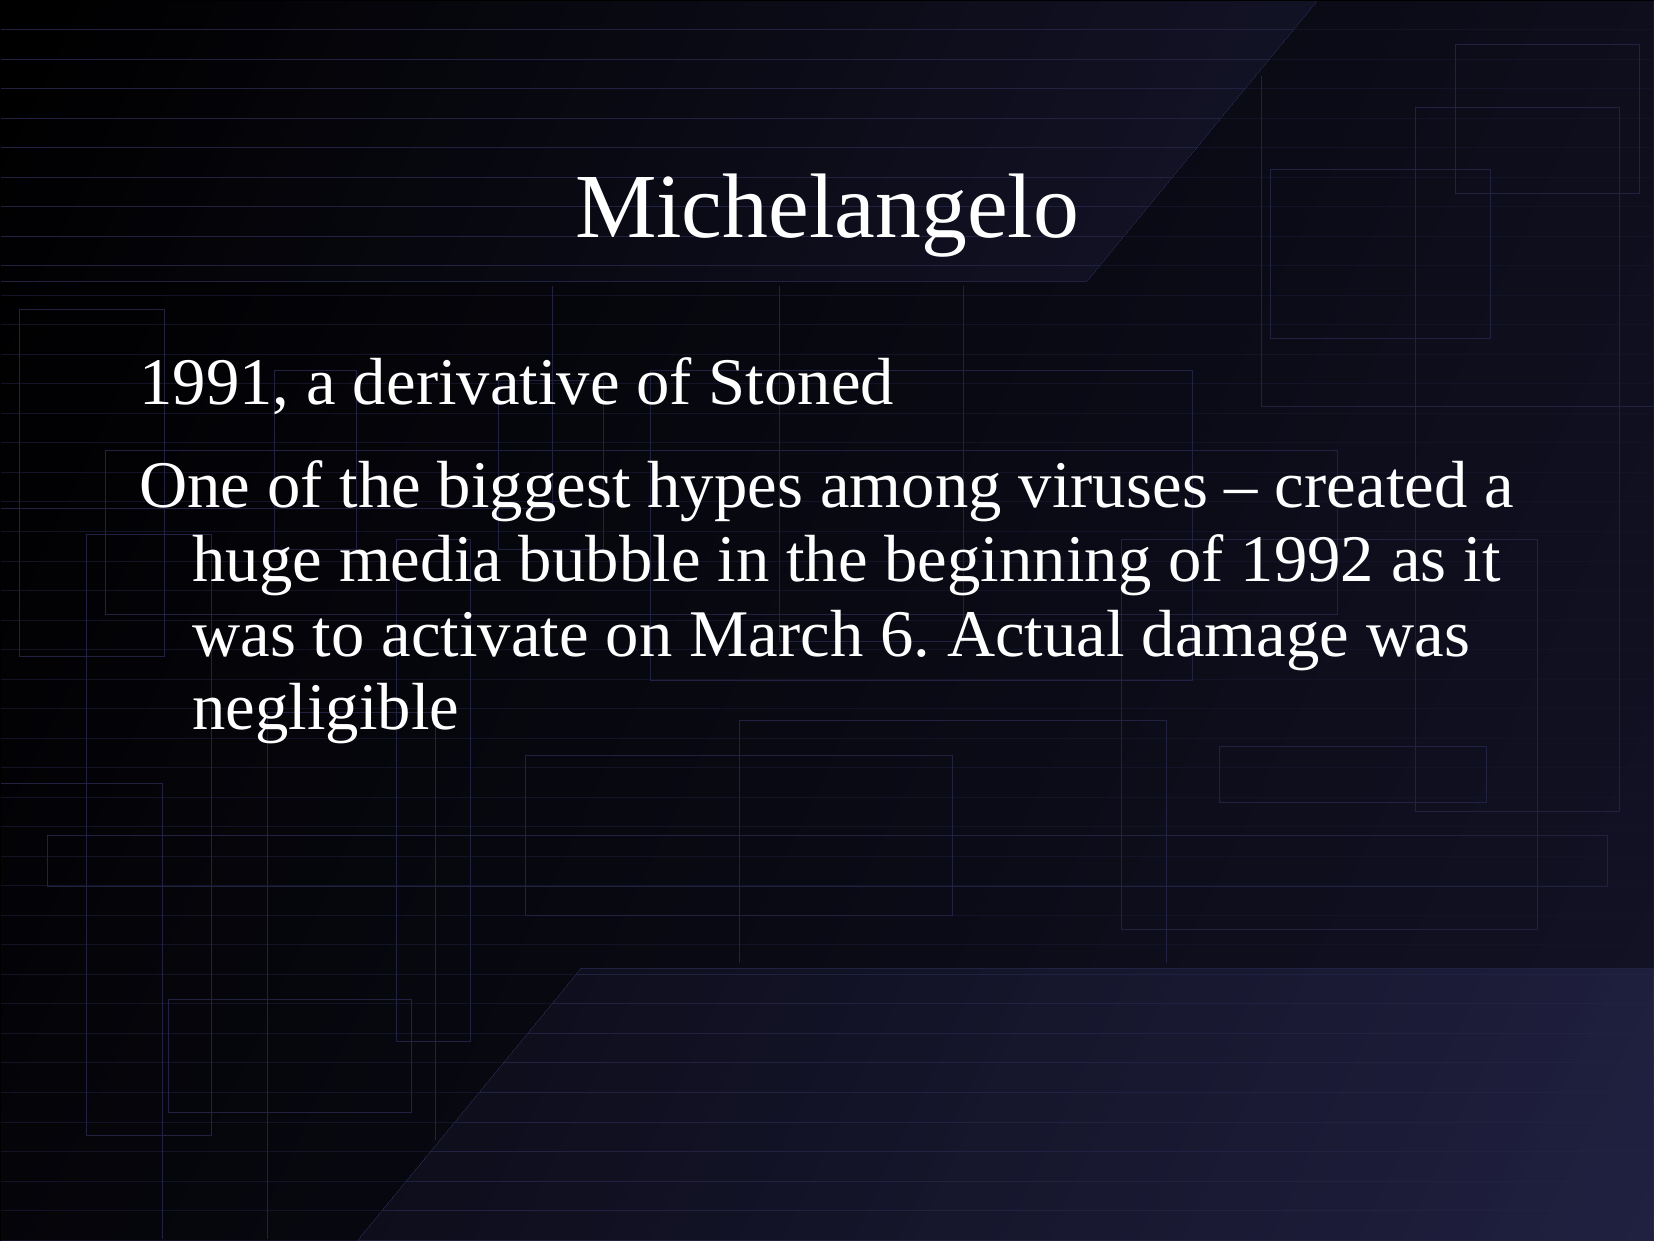

# Michelangelo
1991, a derivative of Stoned
One of the biggest hypes among viruses – created a huge media bubble in the beginning of 1992 as it was to activate on March 6. Actual damage was negligible